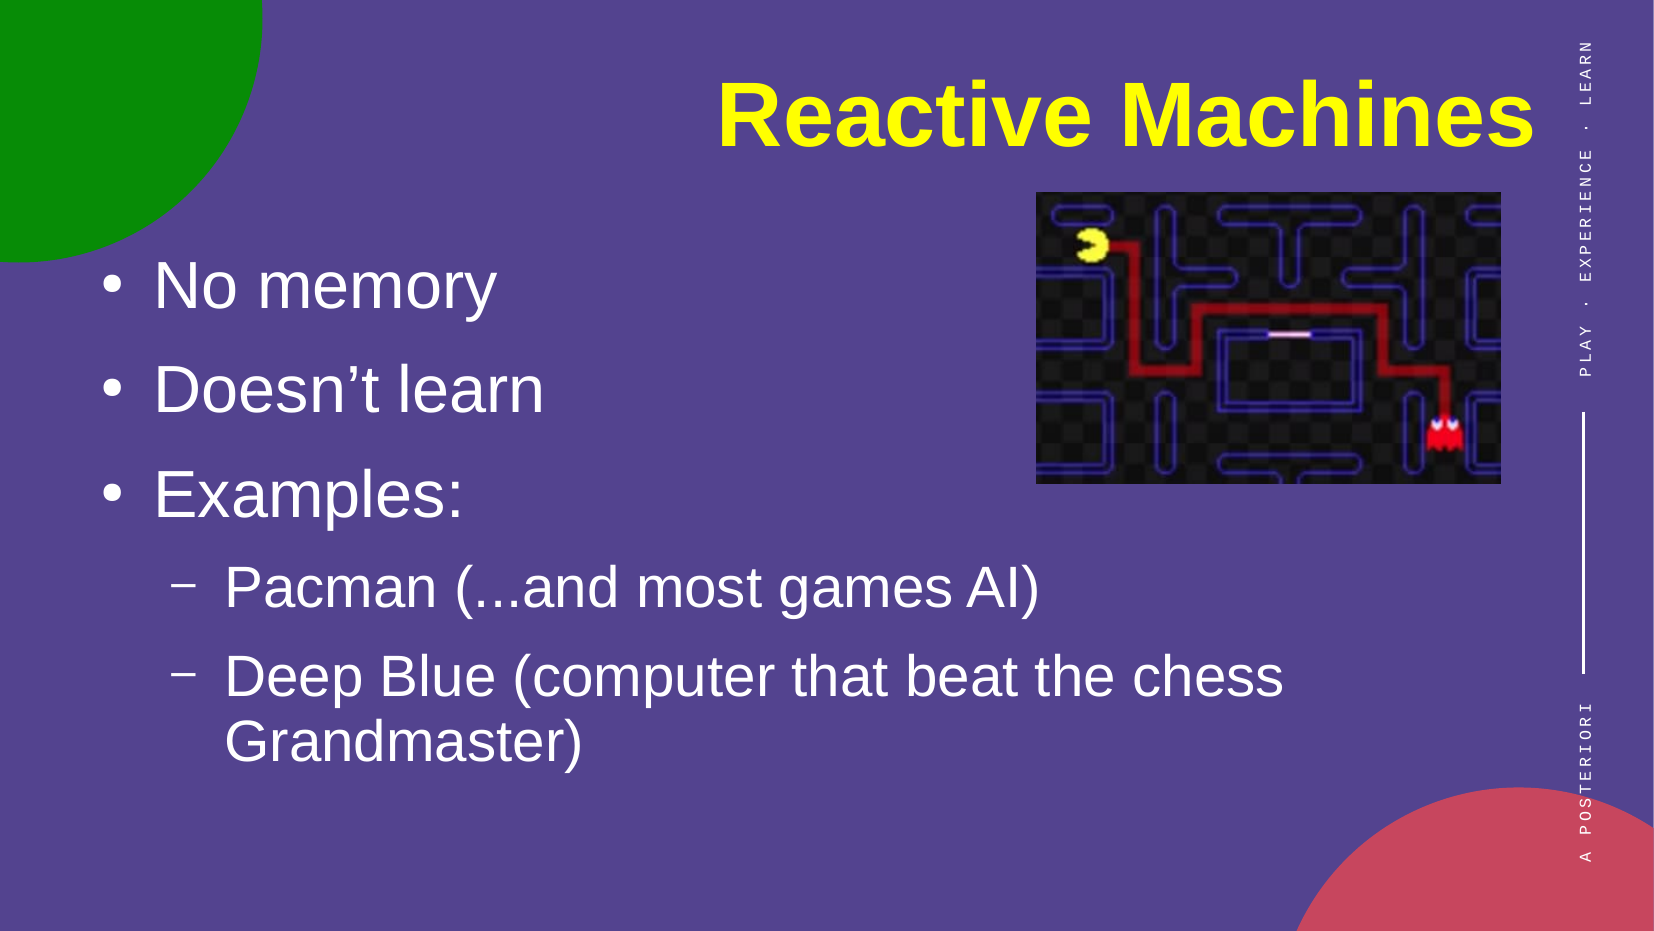

# Reactive Machines
No memory
Doesn’t learn
Examples:
Pacman (...and most games AI)
Deep Blue (computer that beat the chess Grandmaster)